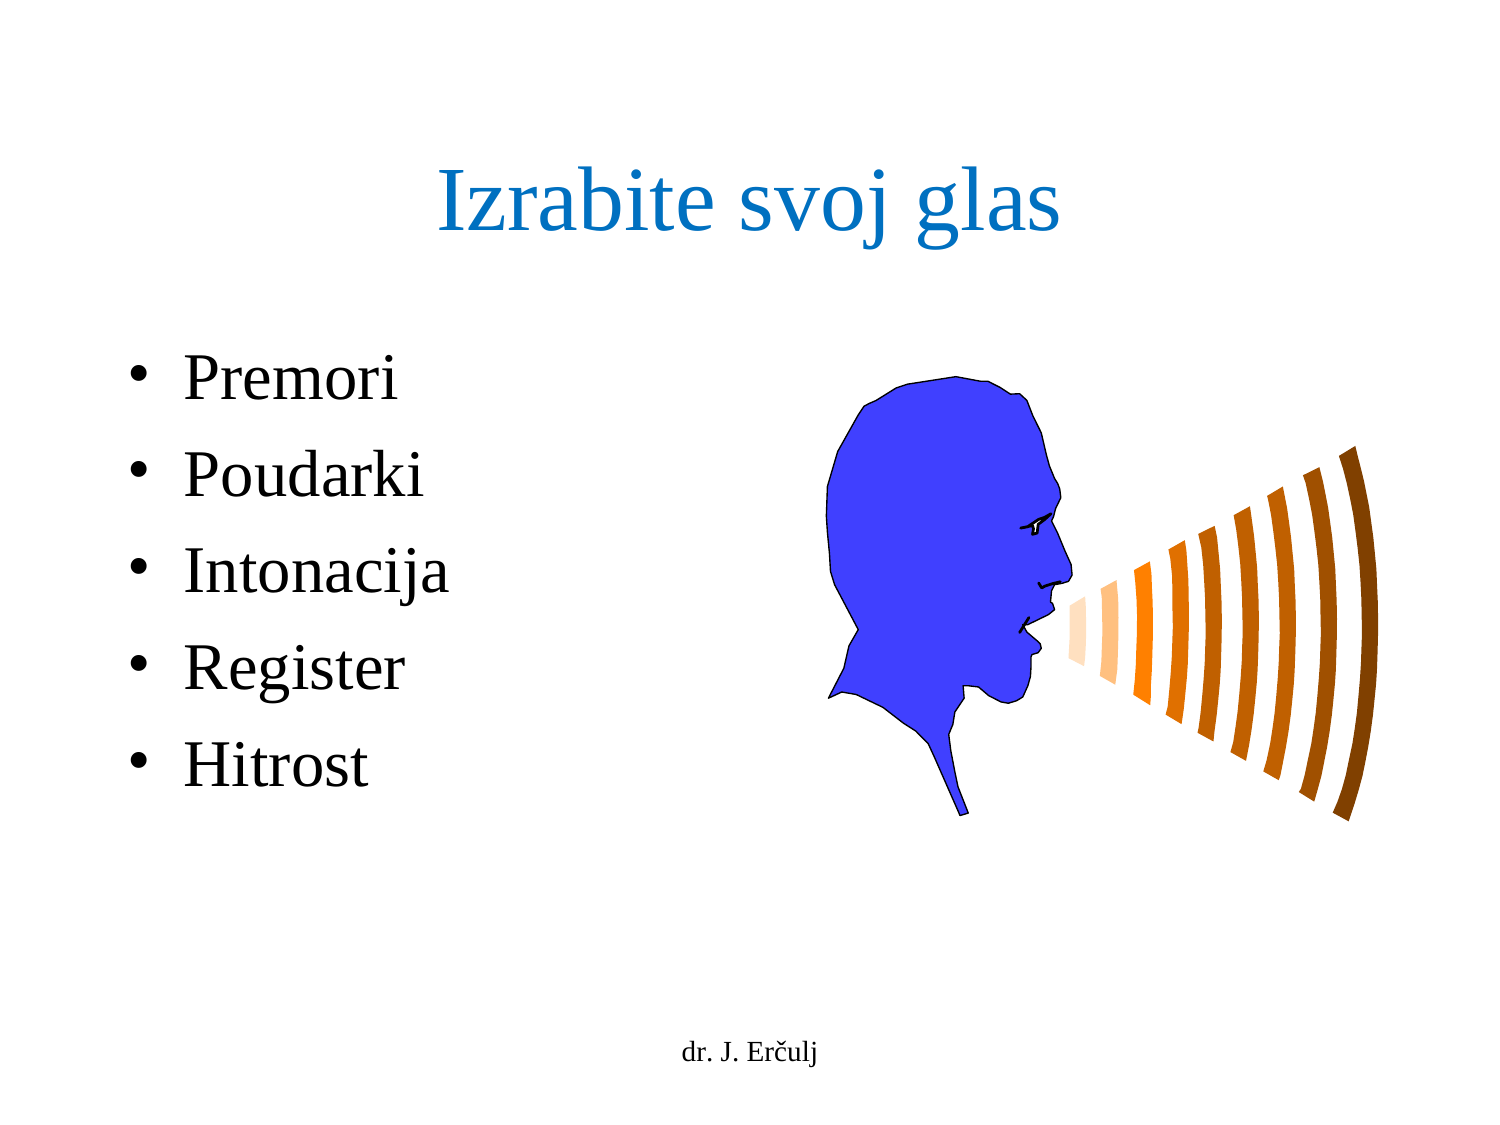

# Izrabite svoj glas
Premori
Poudarki
Intonacija
Register
Hitrost
dr. J. Erčulj